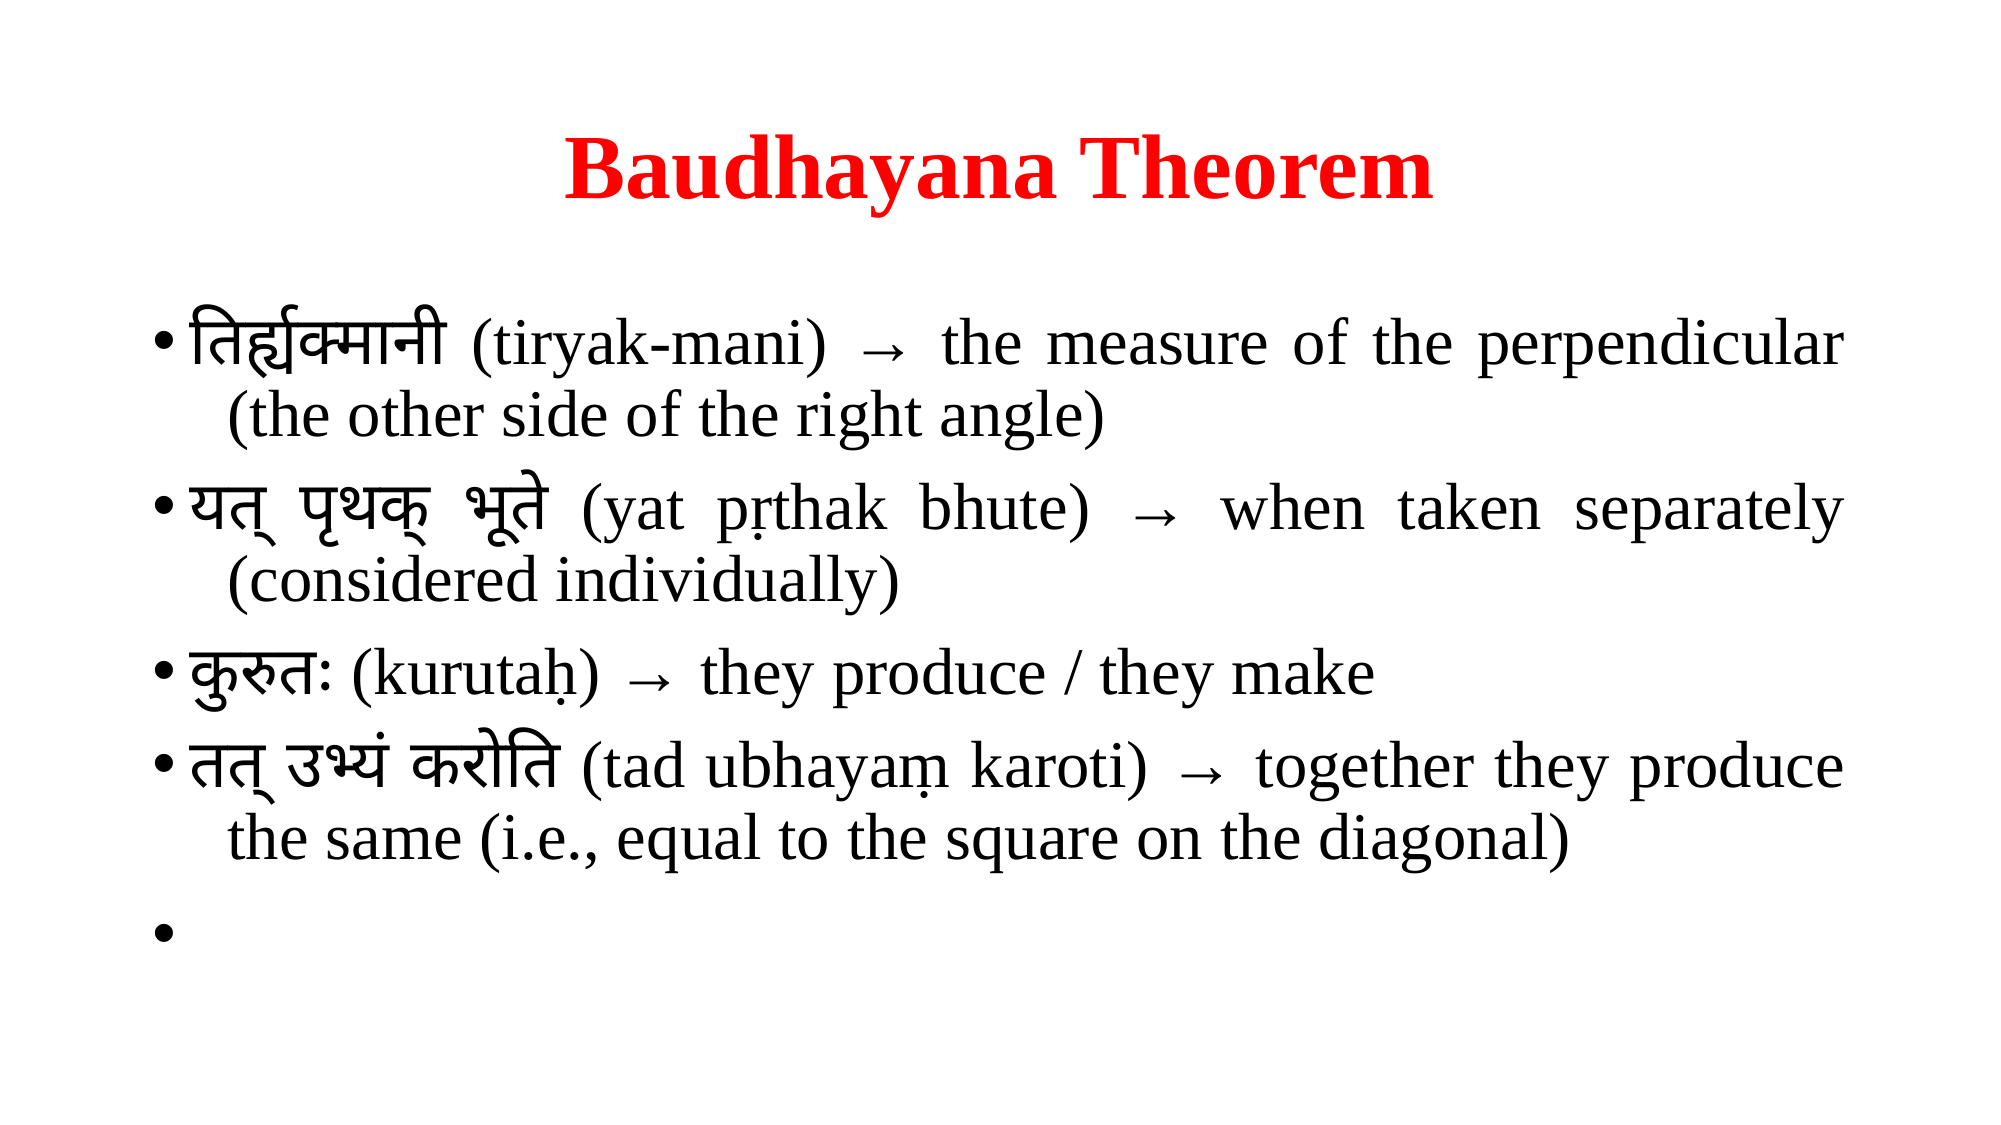

# Baudhayana Theorem
तिर्ह्यक्मानी (tiryak-mani) → the measure of the perpendicular (the other side of the right angle)
यत् पृथक् भूते (yat pṛthak bhute) → when taken separately (considered individually)
कुरुतः (kurutaḥ) → they produce / they make
तत् उभ्यं करोति (tad ubhayaṃ karoti) → together they produce the same (i.e., equal to the square on the diagonal)